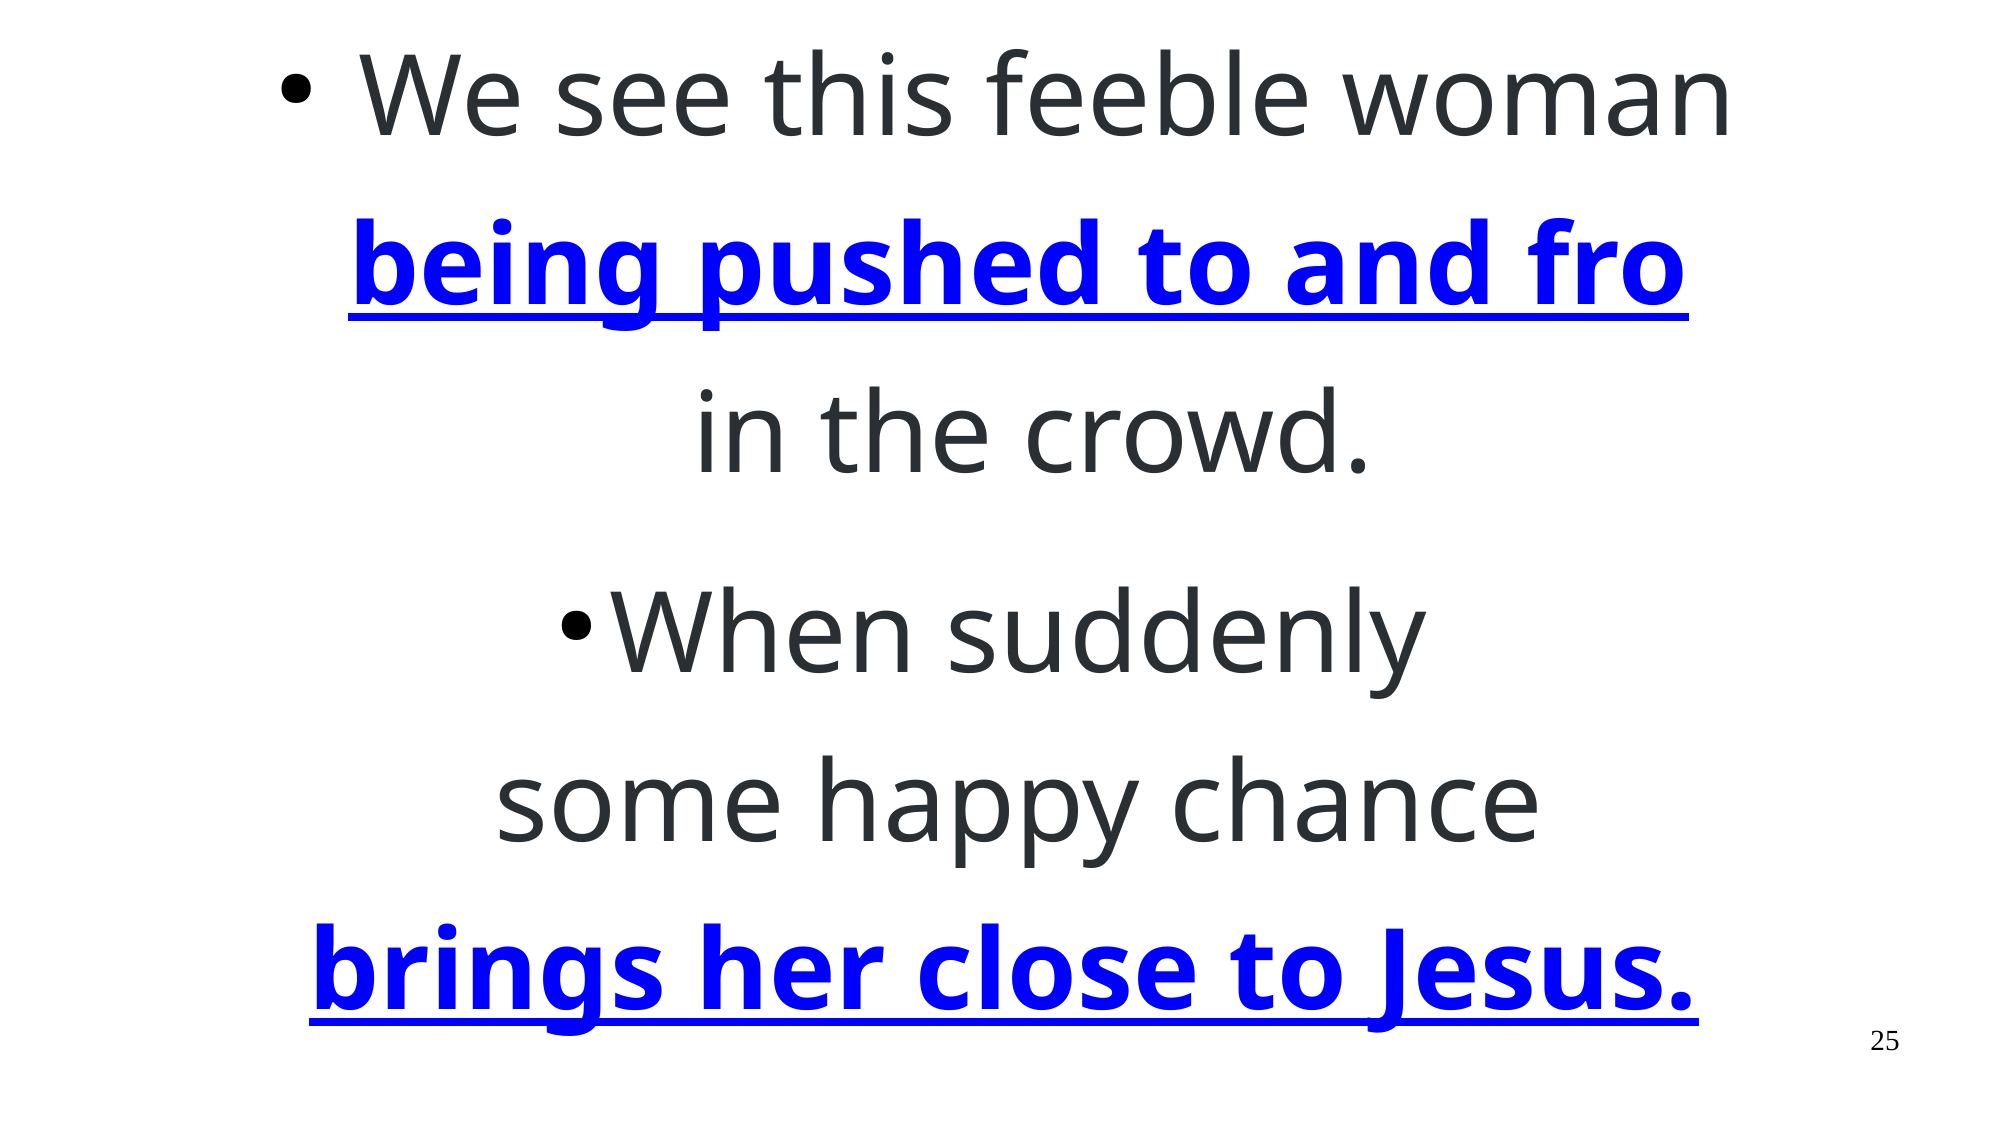

# We see this feeble woman being pushed to and fro in the crowd.
When suddenly
some happy chance
brings her close to Jesus.
25